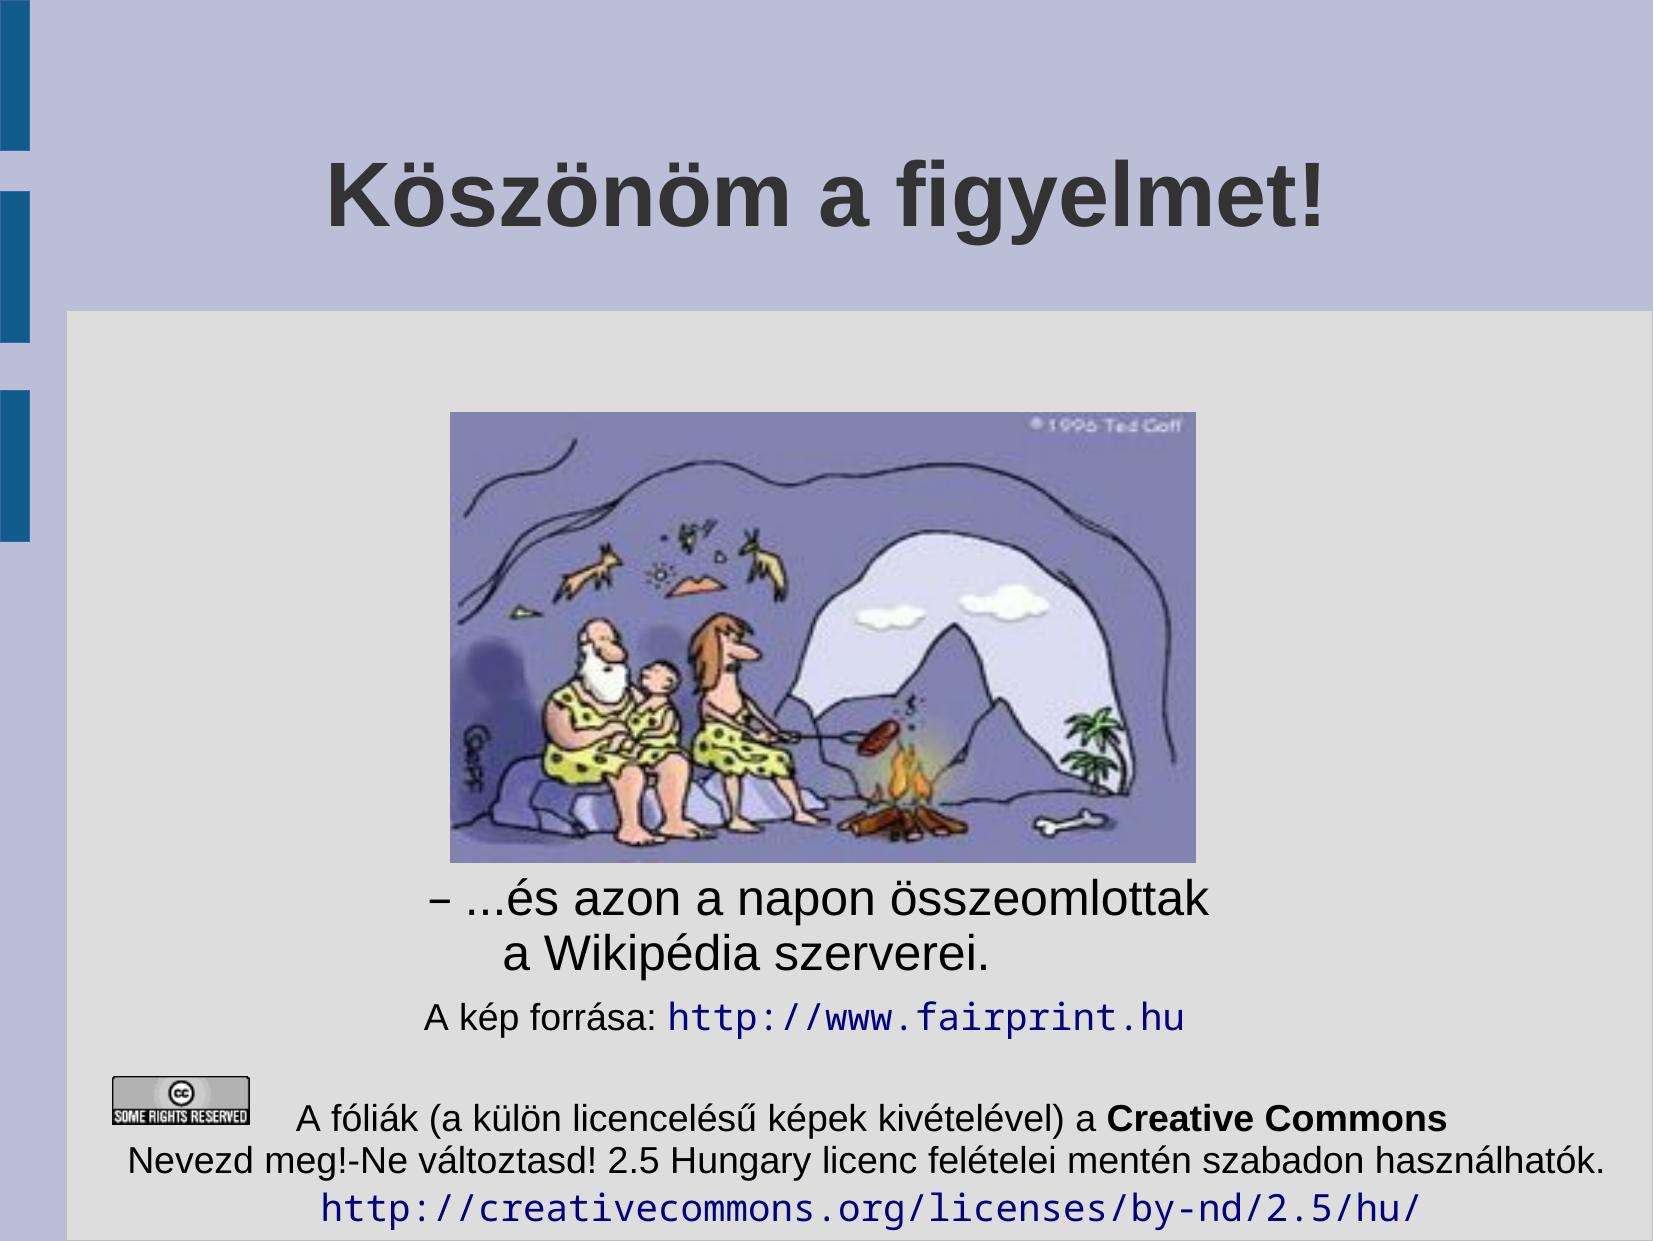

# Köszönöm a figyelmet!
...és azon a napon összeomlottak a Wikipédia szerverei.
A kép forrása: http://www.fairprint.hu
A fóliák (a külön licencelésű képek kivételével) a Creative Commons
Nevezd meg!-Ne változtasd! 2.5 Hungary licenc felételei mentén szabadon használhatók. http://creativecommons.org/licenses/by-nd/2.5/hu/